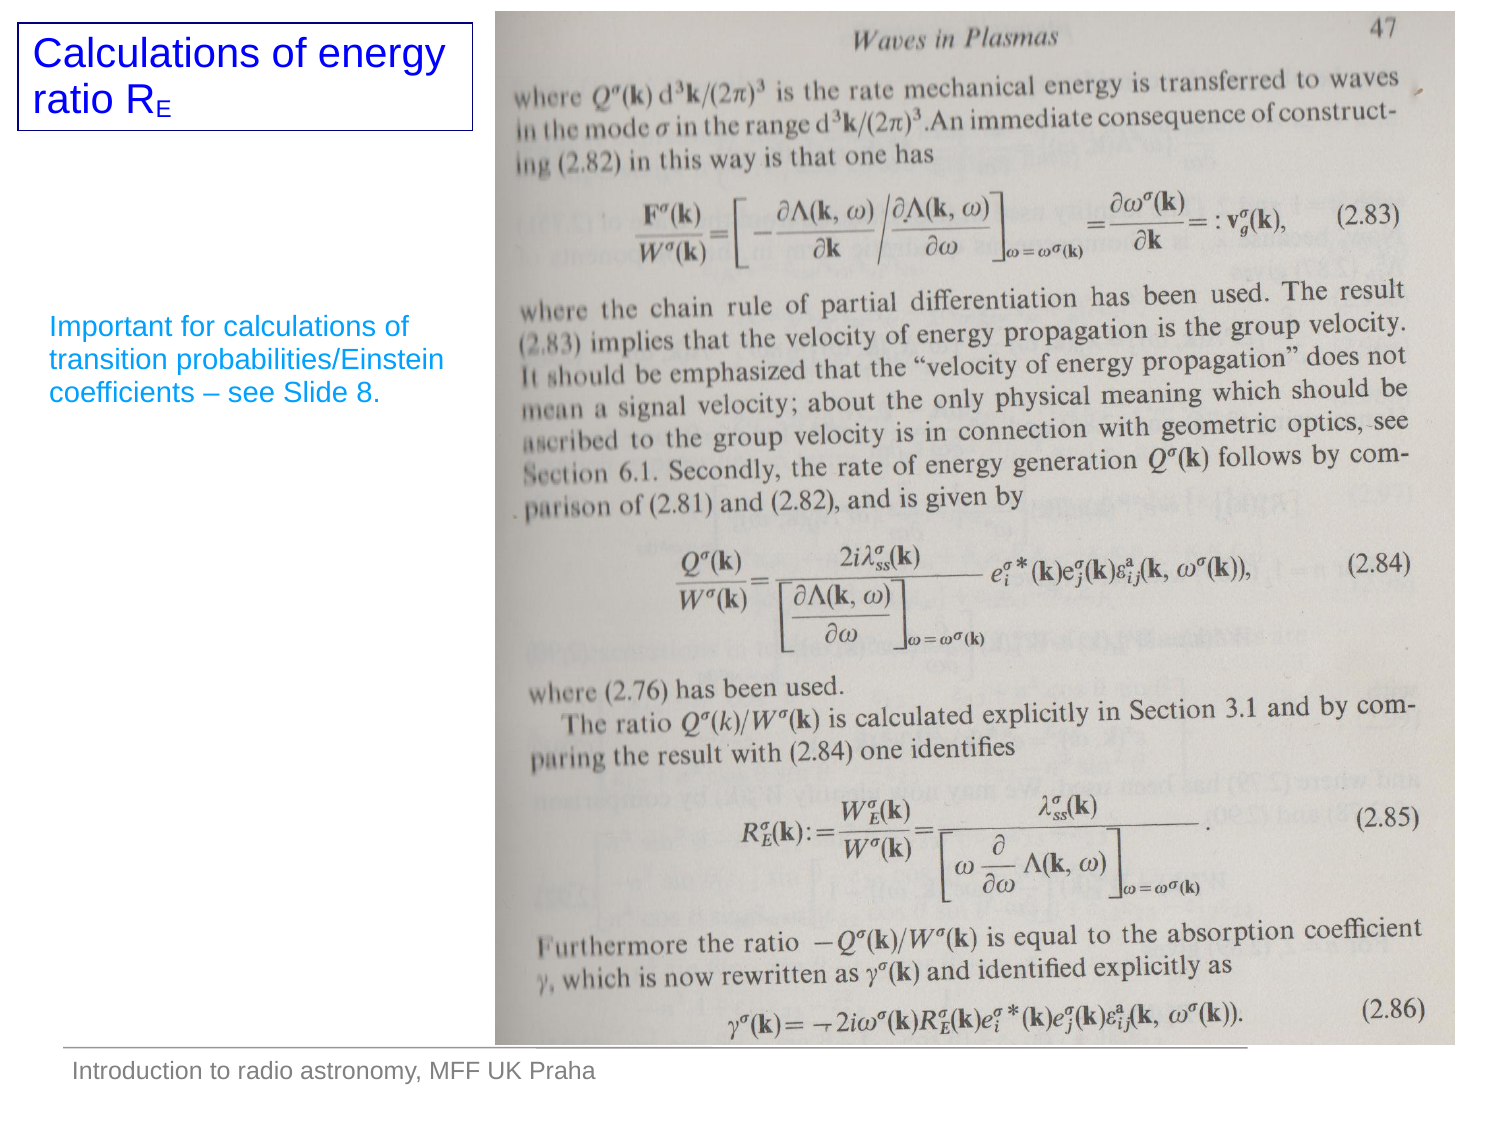

Calculations of energy
ratio RE
Important for calculations of
transition probabilities/Einstein
coefficients – see Slide 8.
Introduction to radio astronomy